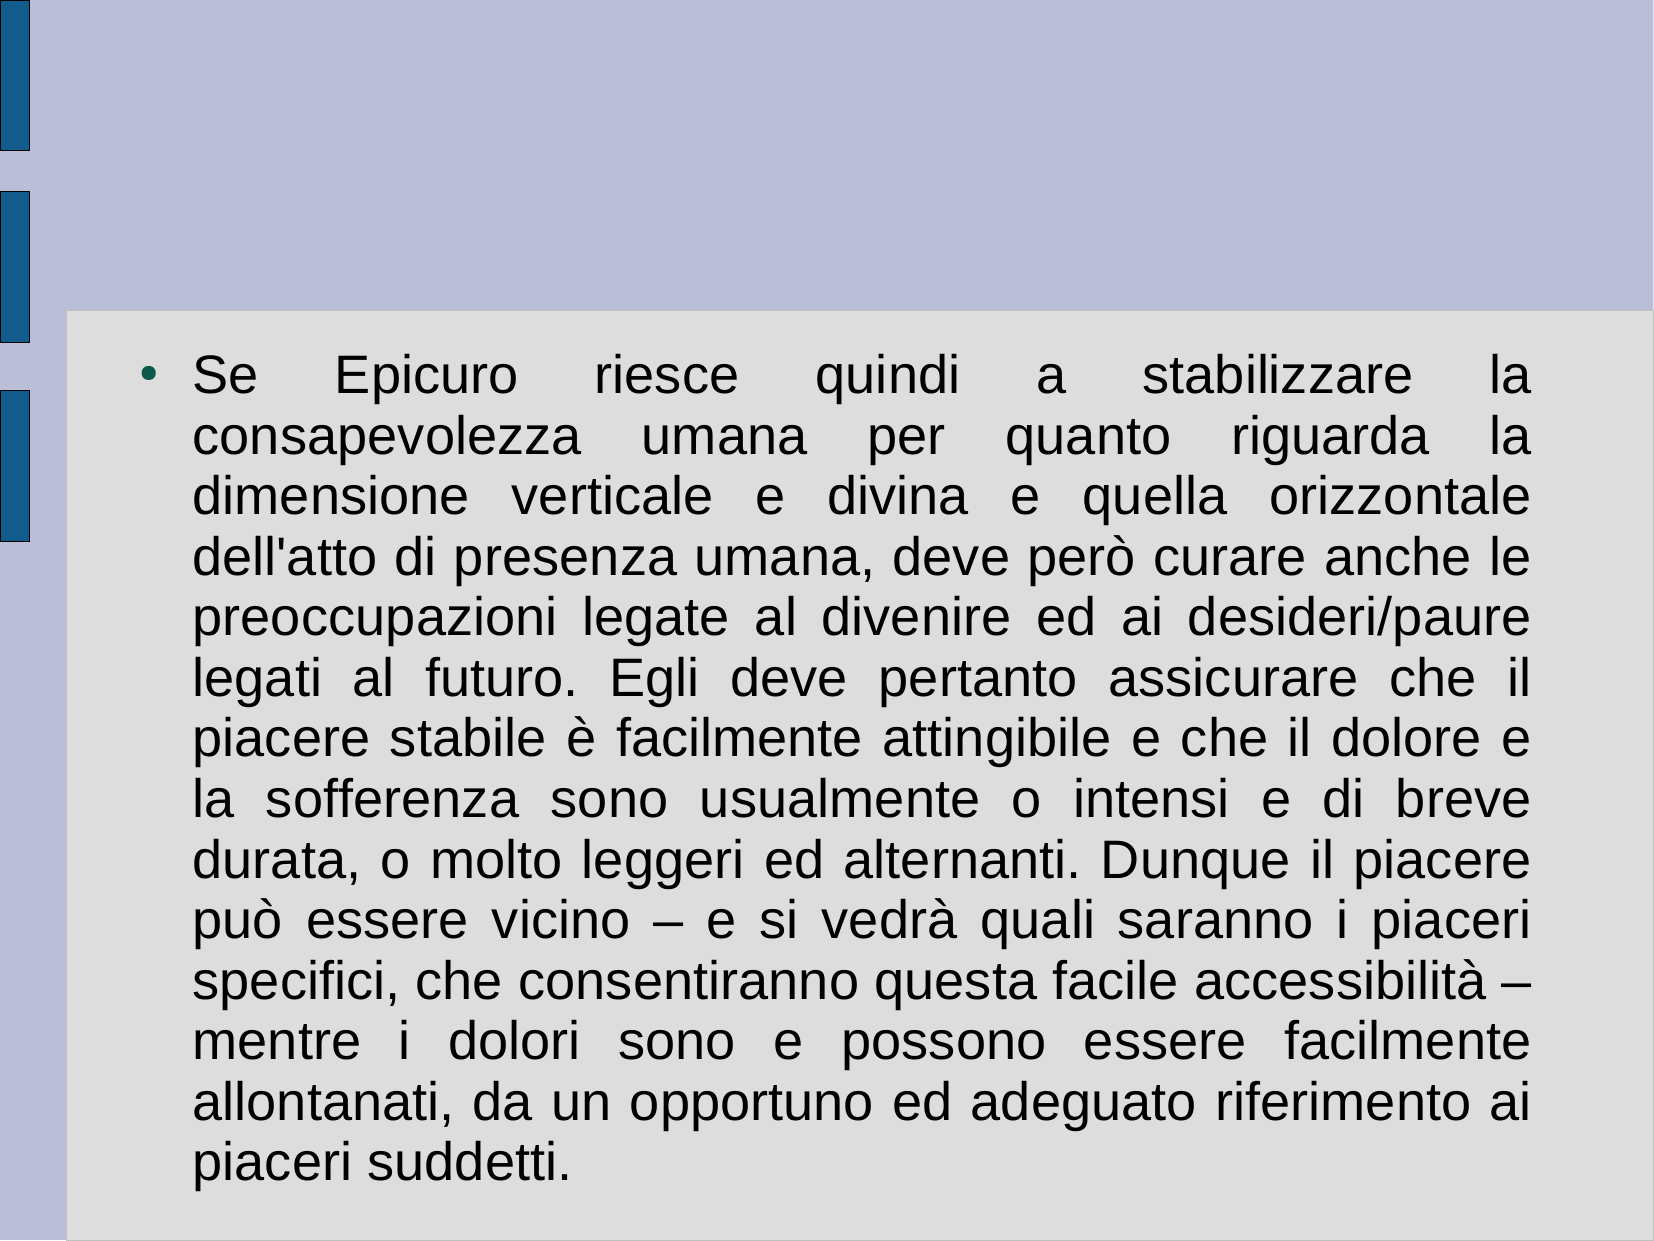

#
Se Epicuro riesce quindi a stabilizzare la consapevolezza umana per quanto riguarda la dimensione verticale e divina e quella orizzontale dell'atto di presenza umana, deve però curare anche le preoccupazioni legate al divenire ed ai desideri/paure legati al futuro. Egli deve pertanto assicurare che il piacere stabile è facilmente attingibile e che il dolore e la sofferenza sono usualmente o intensi e di breve durata, o molto leggeri ed alternanti. Dunque il piacere può essere vicino – e si vedrà quali saranno i piaceri specifici, che consentiranno questa facile accessibilità – mentre i dolori sono e possono essere facilmente allontanati, da un opportuno ed adeguato riferimento ai piaceri suddetti.